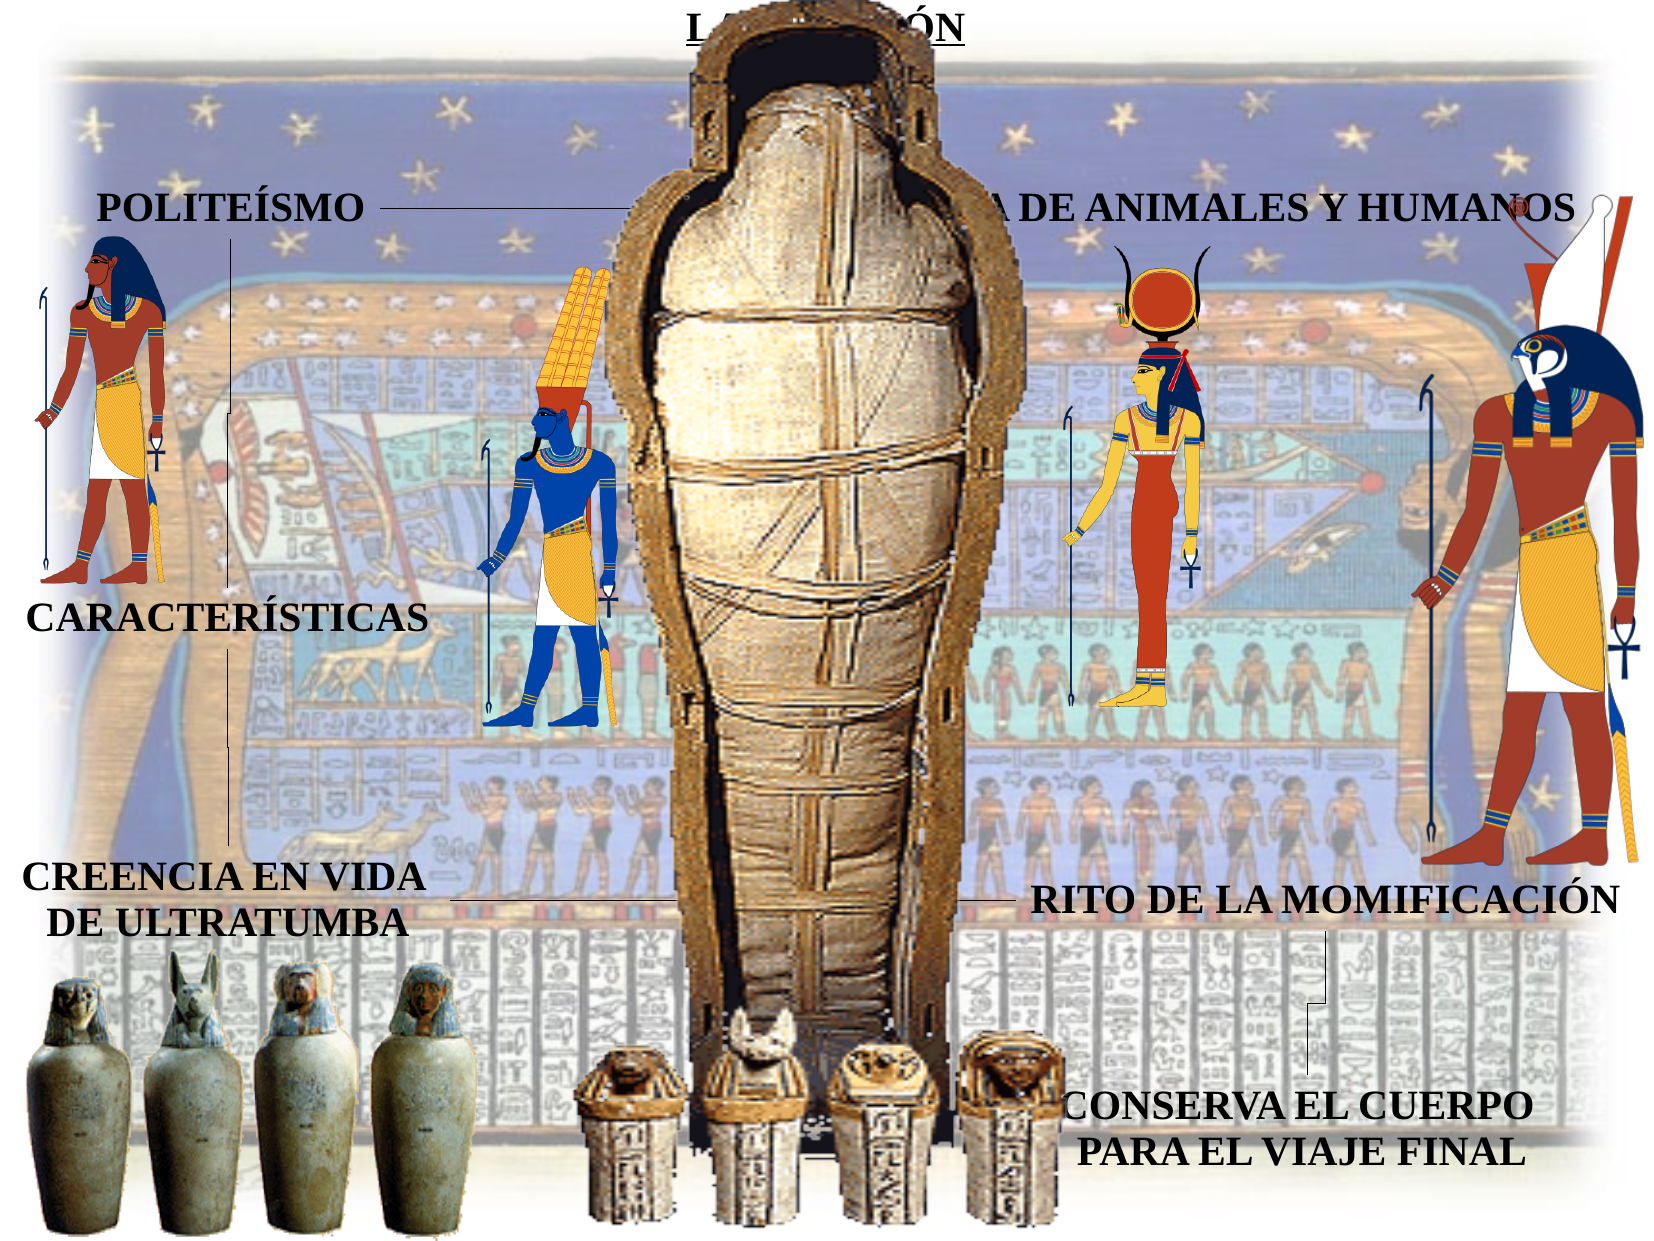

LA RELIGIÓN
POLITEÍSMO
DIOSES MEZCLA DE ANIMALES Y HUMANOS
CARACTERÍSTICAS
CREENCIA EN VIDA
DE ULTRATUMBA
RITO DE LA MOMIFICACIÓN
CONSERVA EL CUERPO
PARA EL VIAJE FINAL